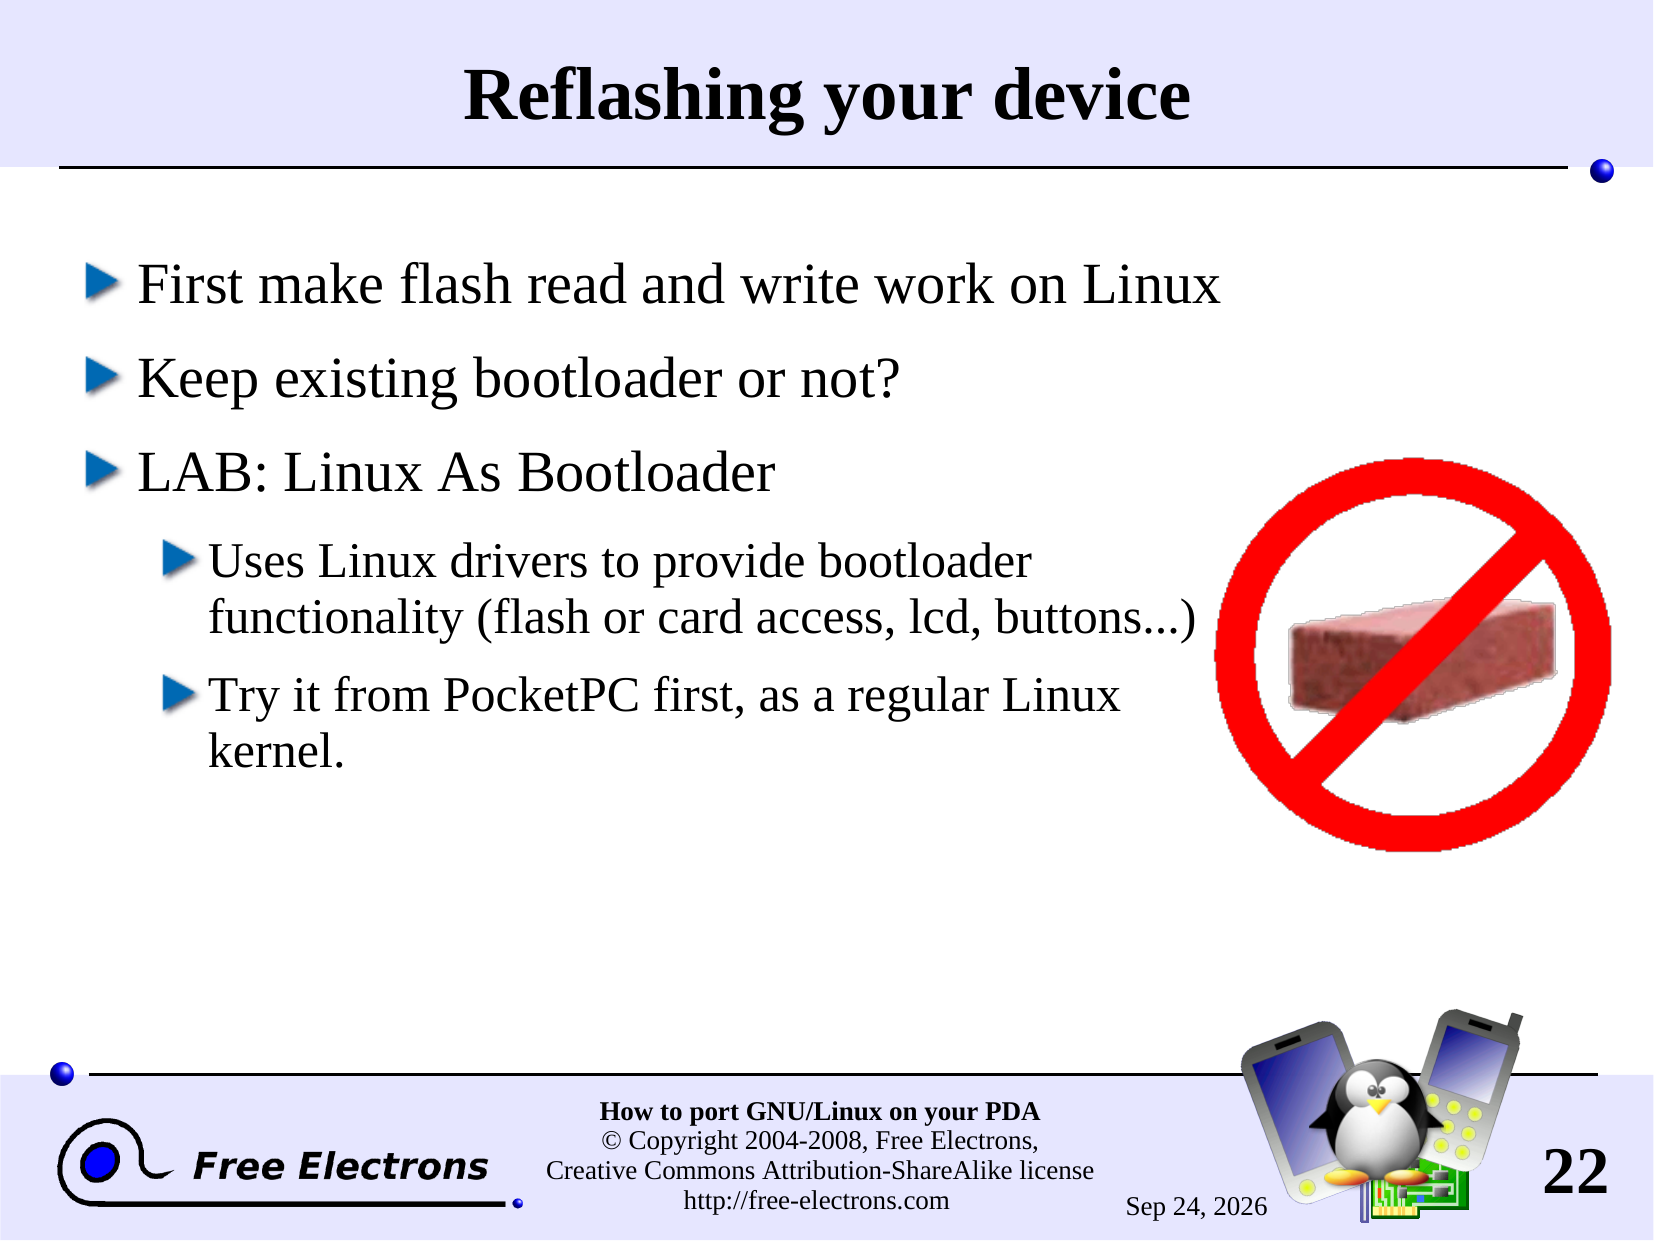

# Reflashing your device
First make flash read and write work on Linux
Keep existing bootloader or not?
LAB: Linux As Bootloader
Uses Linux drivers to provide bootloader functionality (flash or card access, lcd, buttons...)
Try it from PocketPC first, as a regular Linux kernel.